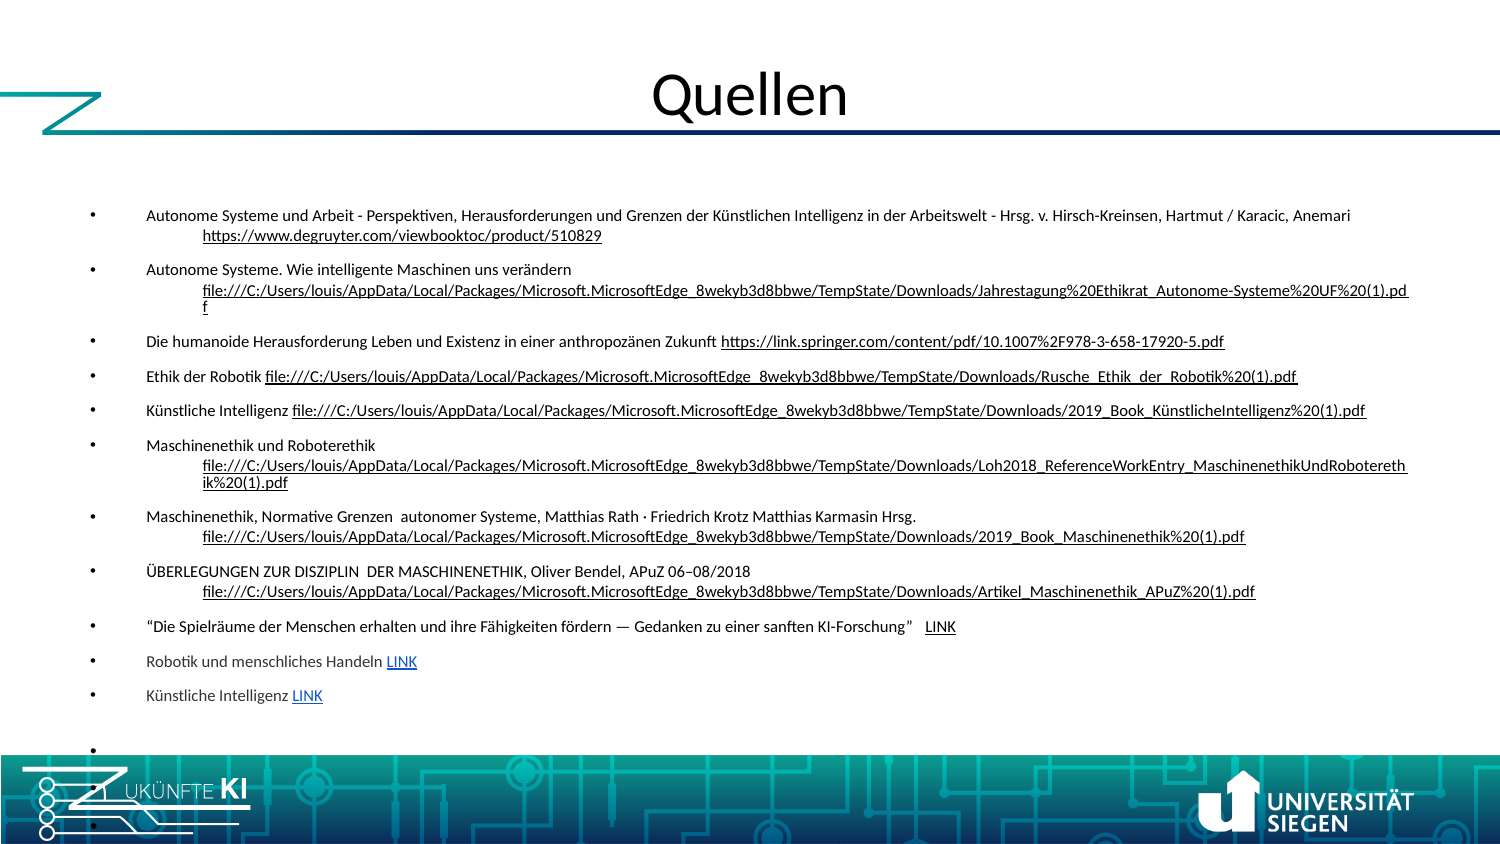

# Quellen
Autonome Systeme und Arbeit - Perspektiven, Herausforderungen und Grenzen der Künstlichen Intelligenz in der Arbeitswelt - Hrsg. v. Hirsch-Kreinsen, Hartmut / Karacic, Anemari https://www.degruyter.com/viewbooktoc/product/510829
Autonome Systeme. Wie intelligente Maschinen uns verändern file:///C:/Users/louis/AppData/Local/Packages/Microsoft.MicrosoftEdge_8wekyb3d8bbwe/TempState/Downloads/Jahrestagung%20Ethikrat_Autonome-Systeme%20UF%20(1).pdf
Die humanoide Herausforderung Leben und Existenz in einer anthropozänen Zukunft https://link.springer.com/content/pdf/10.1007%2F978-3-658-17920-5.pdf
Ethik der Robotik file:///C:/Users/louis/AppData/Local/Packages/Microsoft.MicrosoftEdge_8wekyb3d8bbwe/TempState/Downloads/Rusche_Ethik_der_Robotik%20(1).pdf
Künstliche Intelligenz file:///C:/Users/louis/AppData/Local/Packages/Microsoft.MicrosoftEdge_8wekyb3d8bbwe/TempState/Downloads/2019_Book_KünstlicheIntelligenz%20(1).pdf
Maschinenethik und Roboterethik file:///C:/Users/louis/AppData/Local/Packages/Microsoft.MicrosoftEdge_8wekyb3d8bbwe/TempState/Downloads/Loh2018_ReferenceWorkEntry_MaschinenethikUndRoboterethik%20(1).pdf
Maschinenethik, Normative Grenzen autonomer Systeme, Matthias Rath · Friedrich Krotz Matthias Karmasin Hrsg. file:///C:/Users/louis/AppData/Local/Packages/Microsoft.MicrosoftEdge_8wekyb3d8bbwe/TempState/Downloads/2019_Book_Maschinenethik%20(1).pdf
ÜBERLEGUNGEN ZUR DISZIPLIN DER MASCHINENETHIK, Oliver Bendel, APuZ 06–08/2018 file:///C:/Users/louis/AppData/Local/Packages/Microsoft.MicrosoftEdge_8wekyb3d8bbwe/TempState/Downloads/Artikel_Maschinenethik_APuZ%20(1).pdf
“Die Spielräume der Menschen erhalten und ihre Fähigkeiten fördern — Gedanken zu einer sanften KI-Forschung”   LINK
Robotik und menschliches Handeln LINK
Künstliche Intelligenz LINK